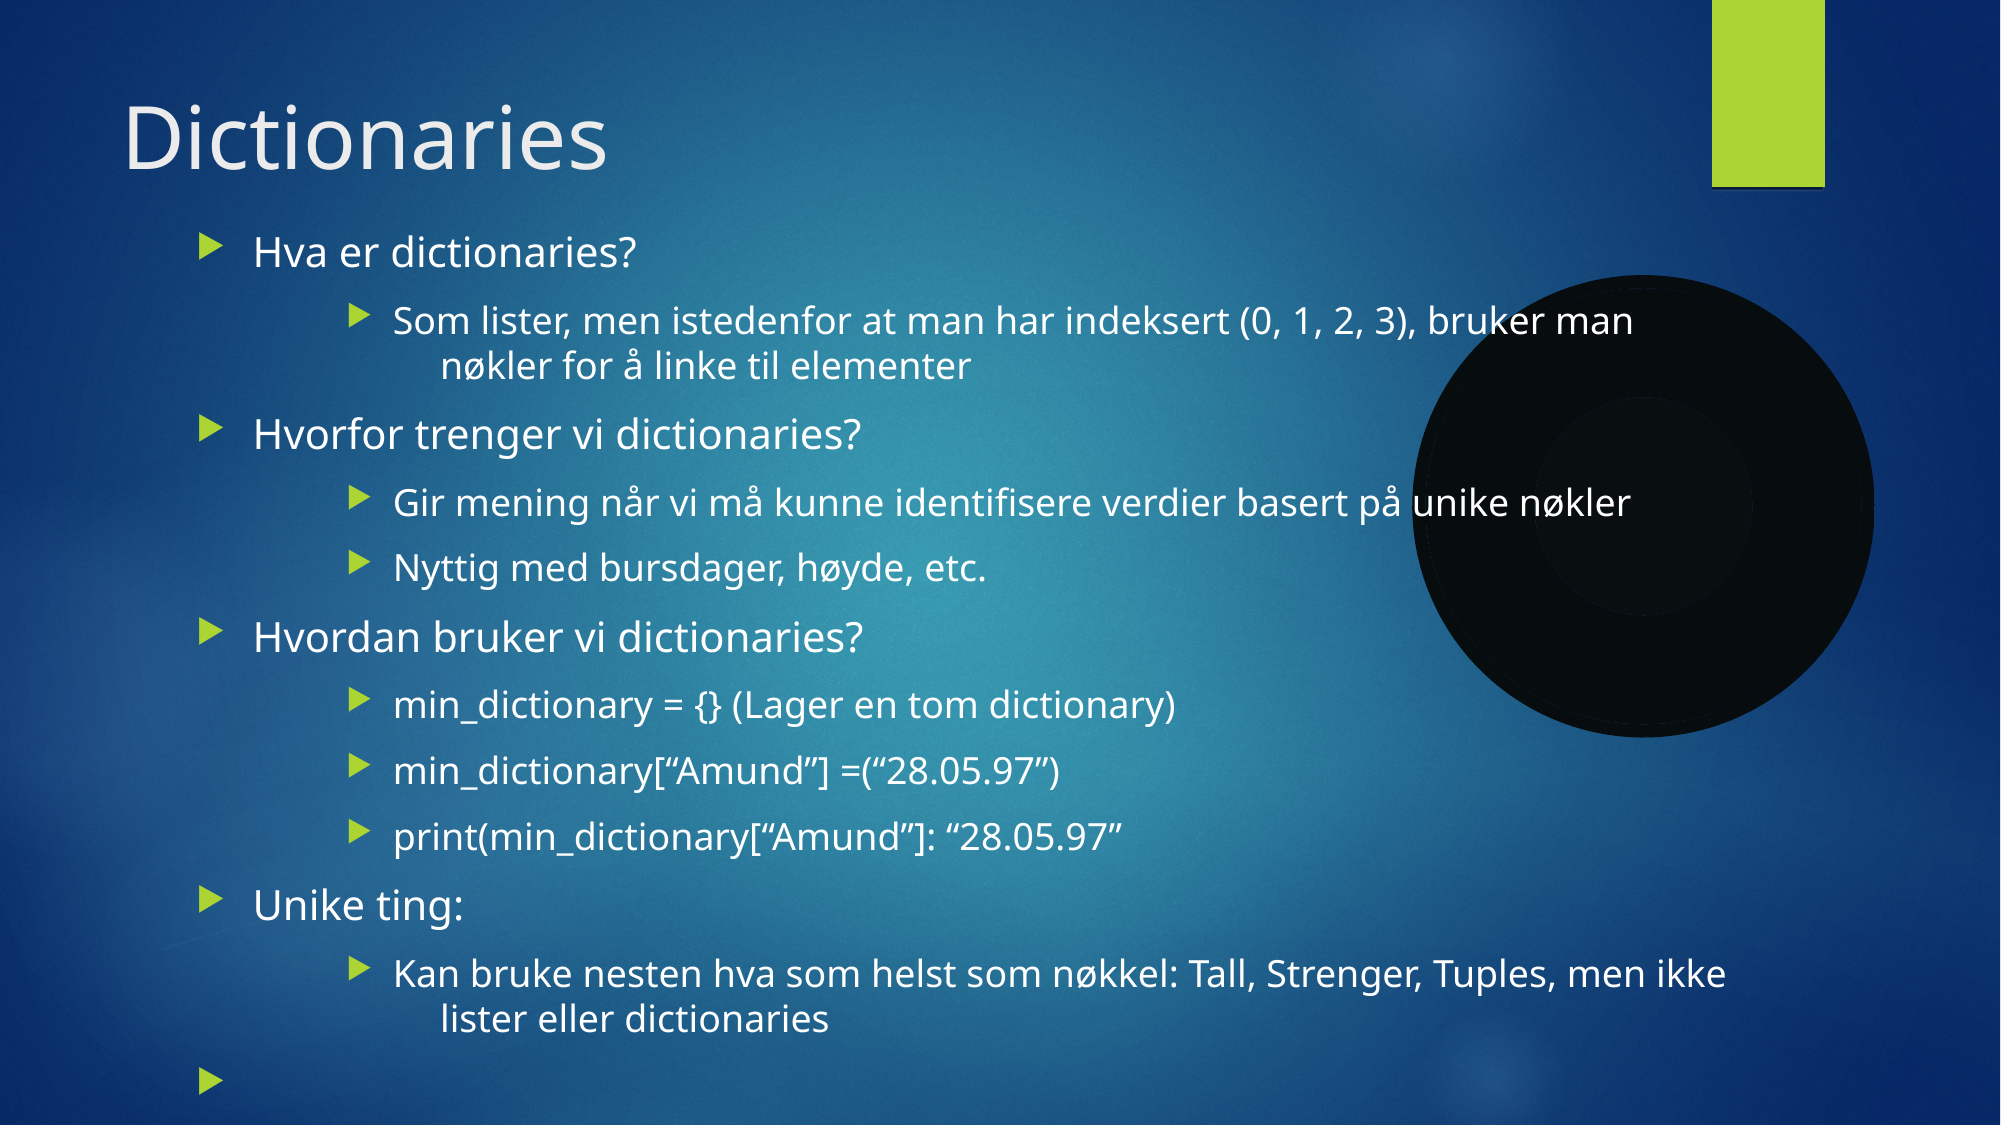

# Dictionaries
Hva er dictionaries?
Som lister, men istedenfor at man har indeksert (0, 1, 2, 3), bruker man nøkler for å linke til elementer
Hvorfor trenger vi dictionaries?
Gir mening når vi må kunne identifisere verdier basert på unike nøkler
Nyttig med bursdager, høyde, etc.
Hvordan bruker vi dictionaries?
min_dictionary = {} (Lager en tom dictionary)
min_dictionary[“Amund”] =(“28.05.97”)
print(min_dictionary[“Amund”]: “28.05.97”
Unike ting:
Kan bruke nesten hva som helst som nøkkel: Tall, Strenger, Tuples, men ikke lister eller dictionaries